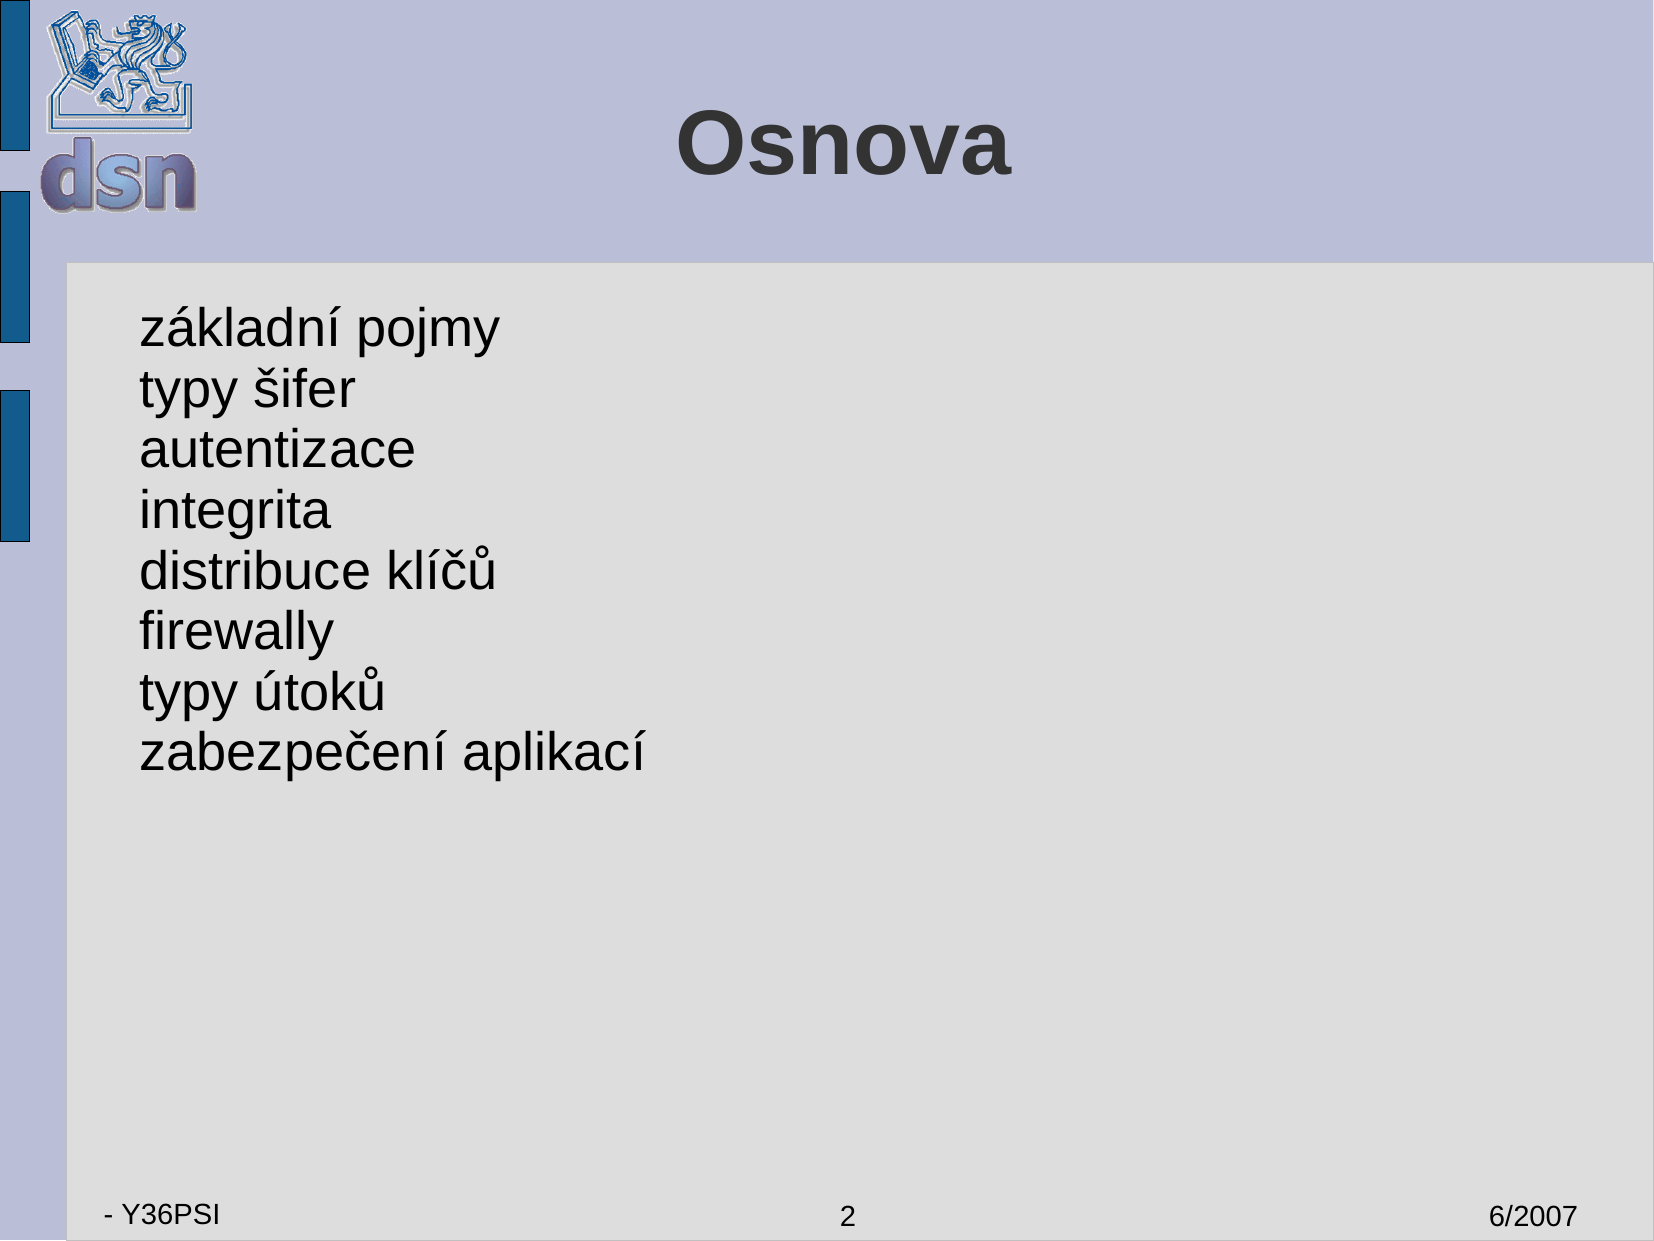

# Osnova
základní pojmy
typy šifer
autentizace
integrita
distribuce klíčů
firewally
typy útoků
zabezpečení aplikací